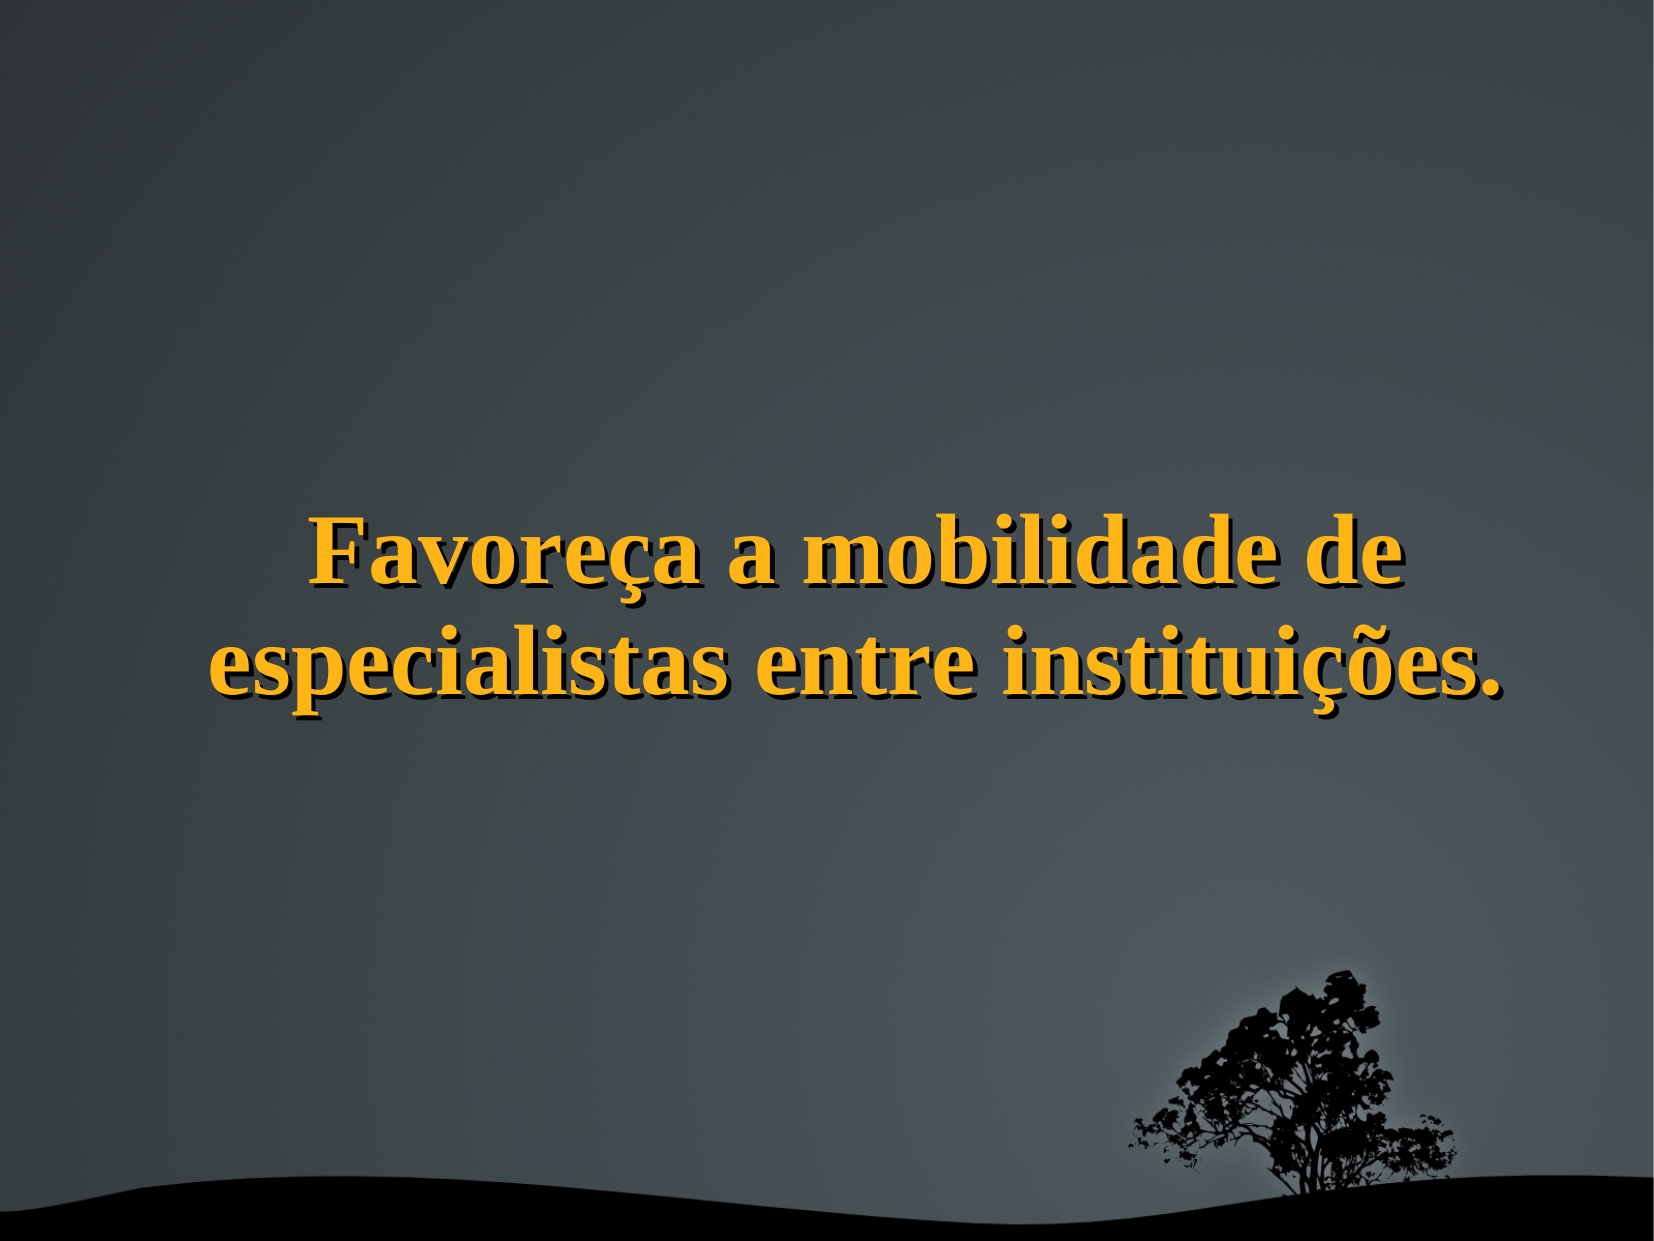

# Favoreça a mobilidade de especialistas entre instituições.